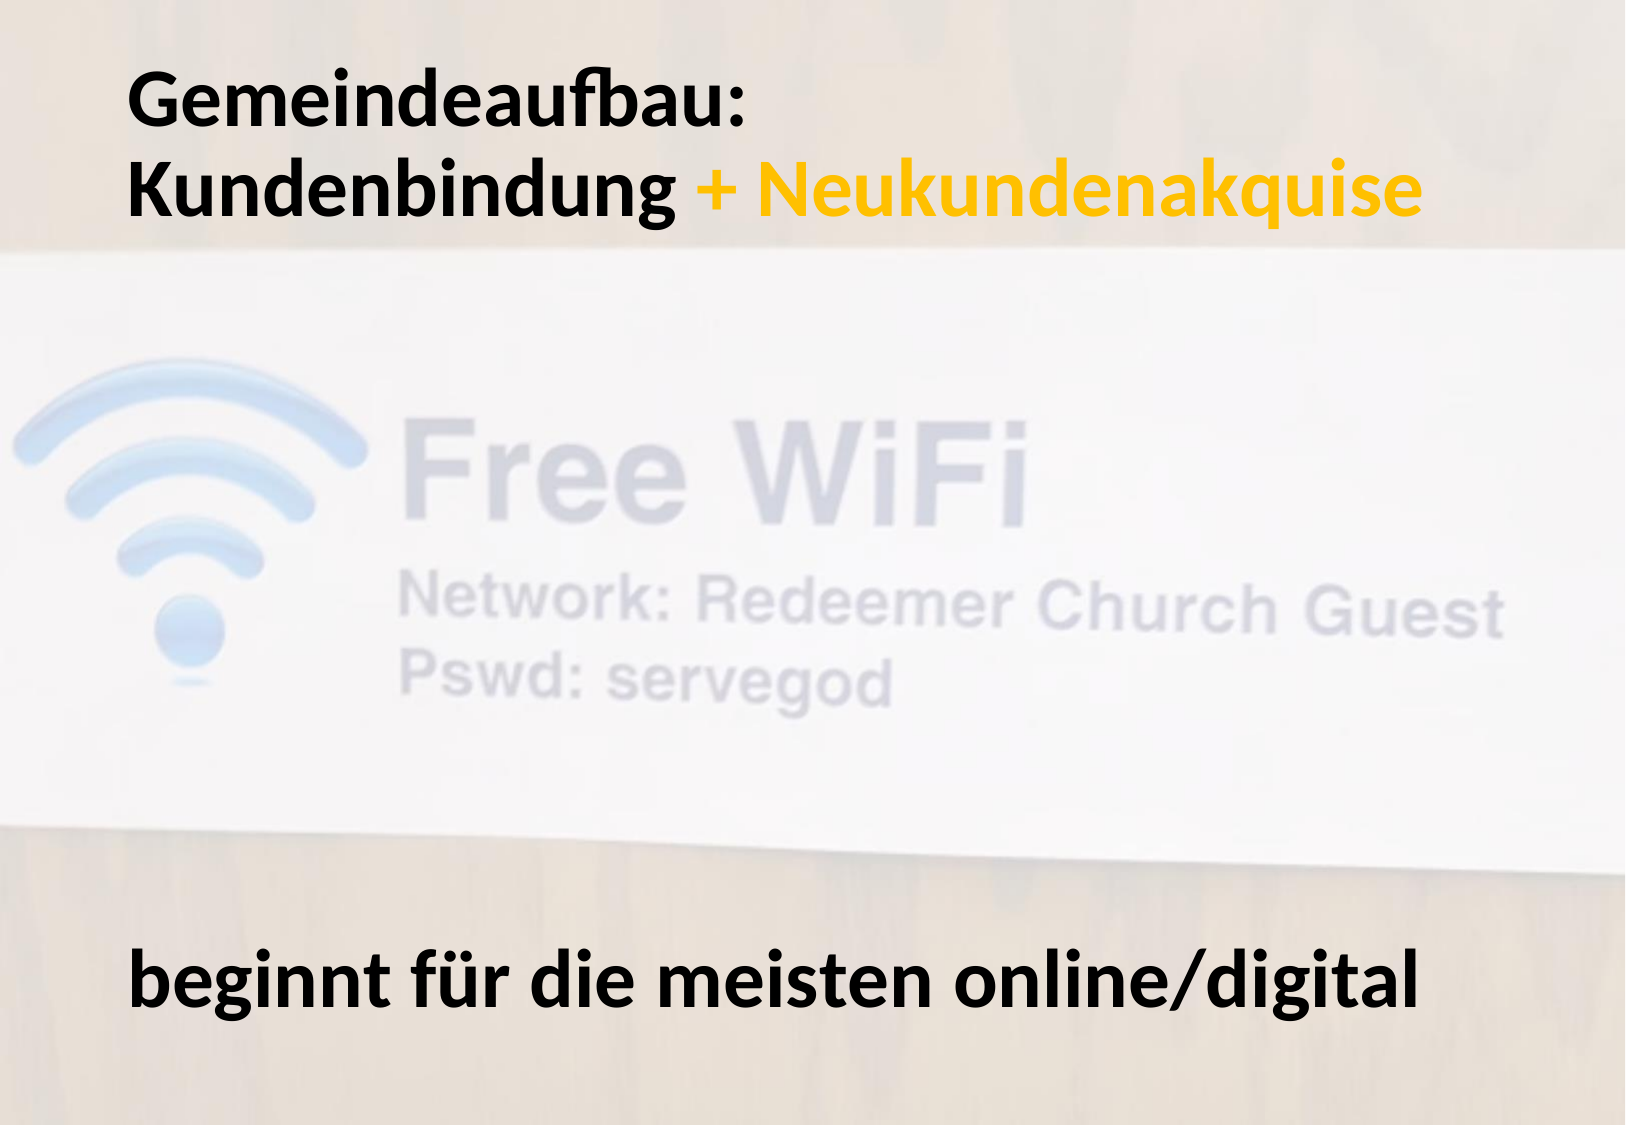

# Gemeindeaufbau: Kundenbindung + Neukundenakquise
beginnt für die meisten online/digital